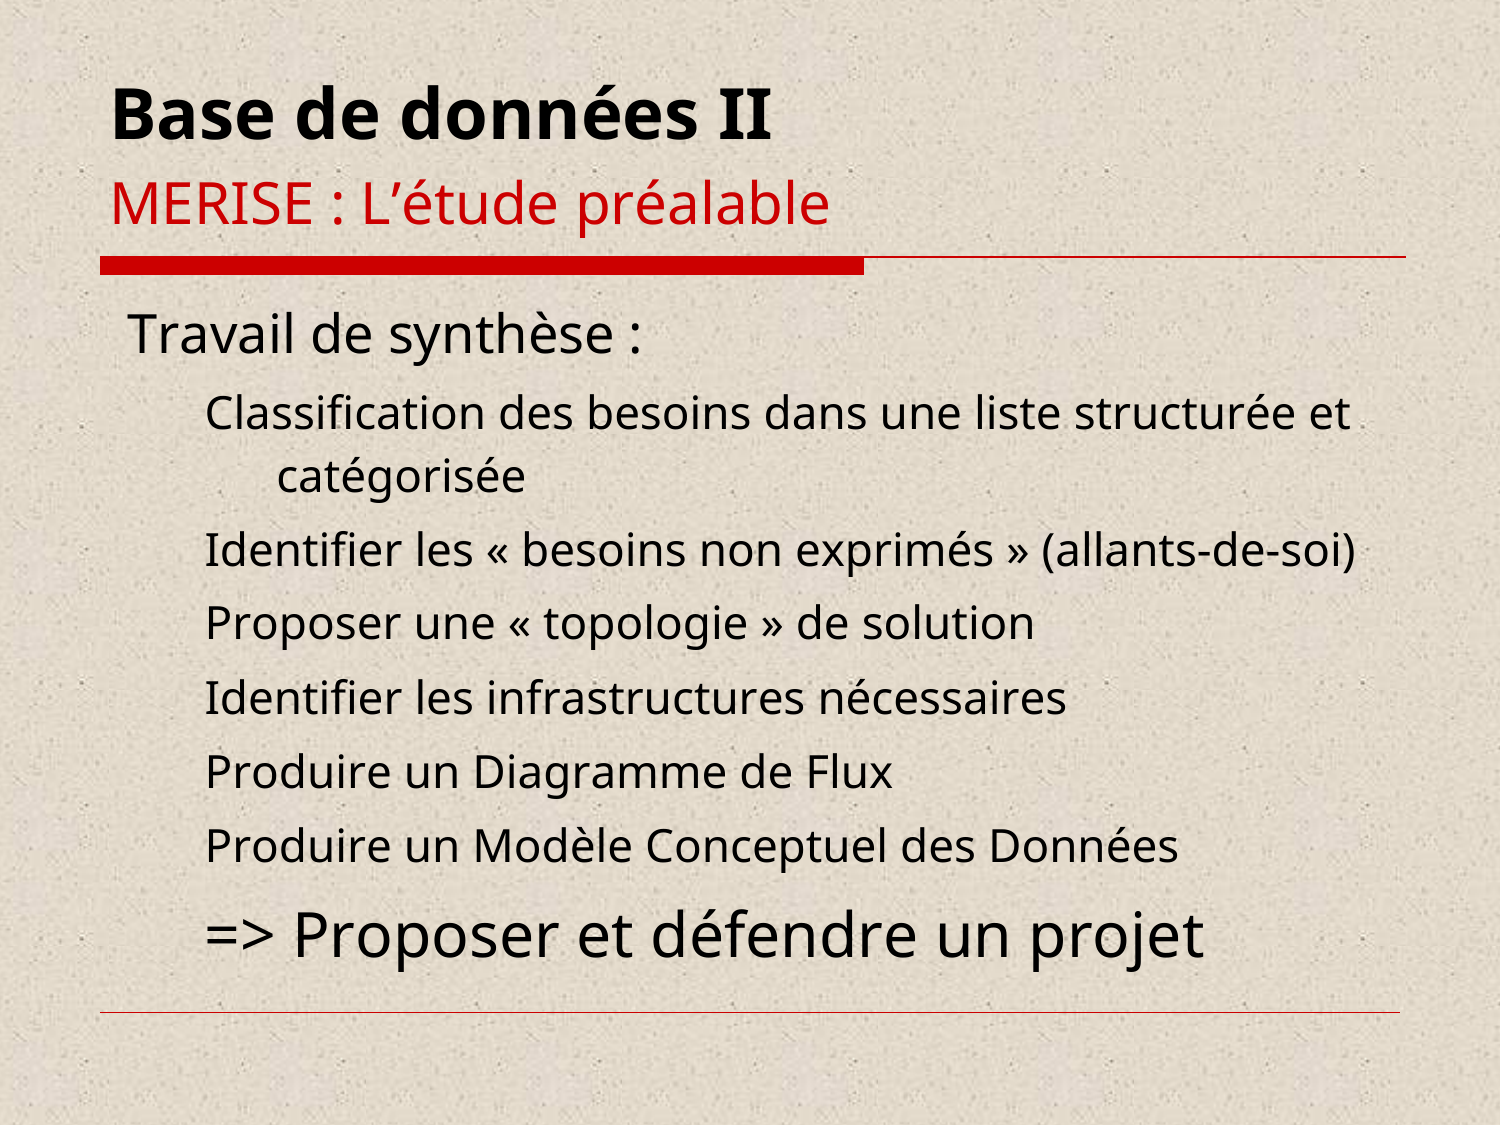

Base de données II
MERISE : L’étude préalable
# Travail de synthèse :
Classification des besoins dans une liste structurée et catégorisée
Identifier les « besoins non exprimés » (allants-de-soi)
Proposer une « topologie » de solution
Identifier les infrastructures nécessaires
Produire un Diagramme de Flux
Produire un Modèle Conceptuel des Données
=> Proposer et défendre un projet